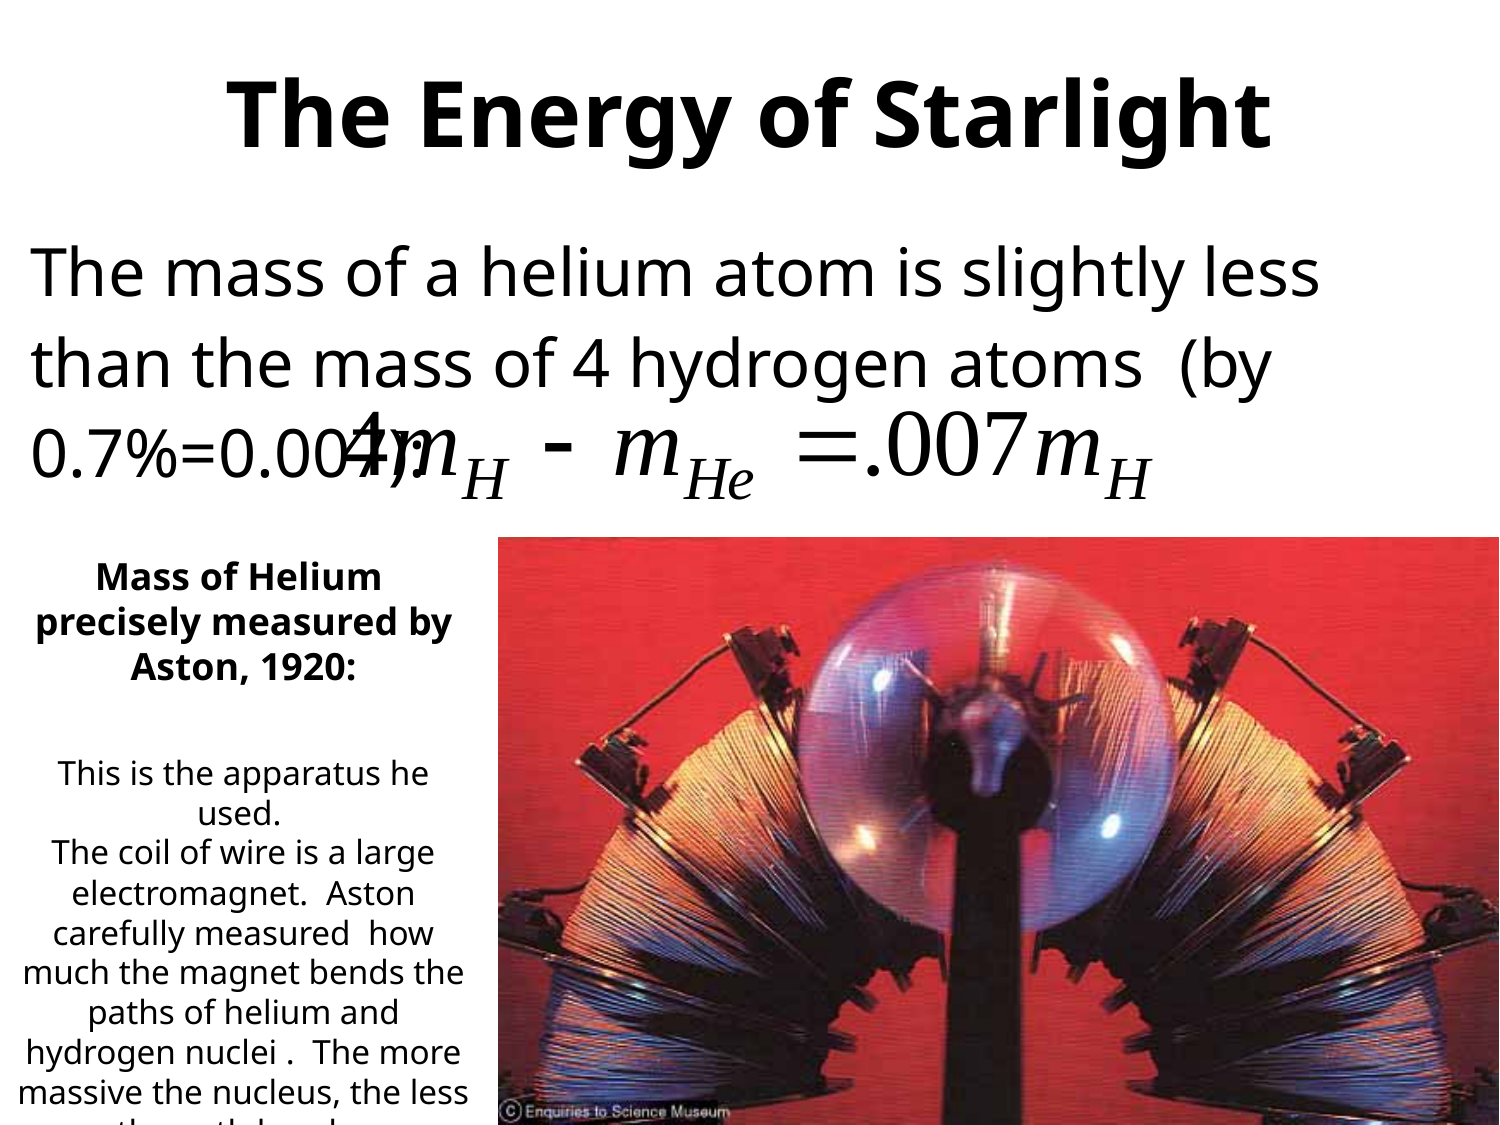

The Energy of Starlight
# The mass of a helium atom is slightly less than the mass of 4 hydrogen atoms (by 0.7%=0.007):
Mass of Helium
precisely measured by Aston, 1920:
This is the apparatus he used.
The coil of wire is a large electromagnet. Aston carefully measured how much the magnet bends the paths of helium and hydrogen nuclei . The more massive the nucleus, the less the path bends.